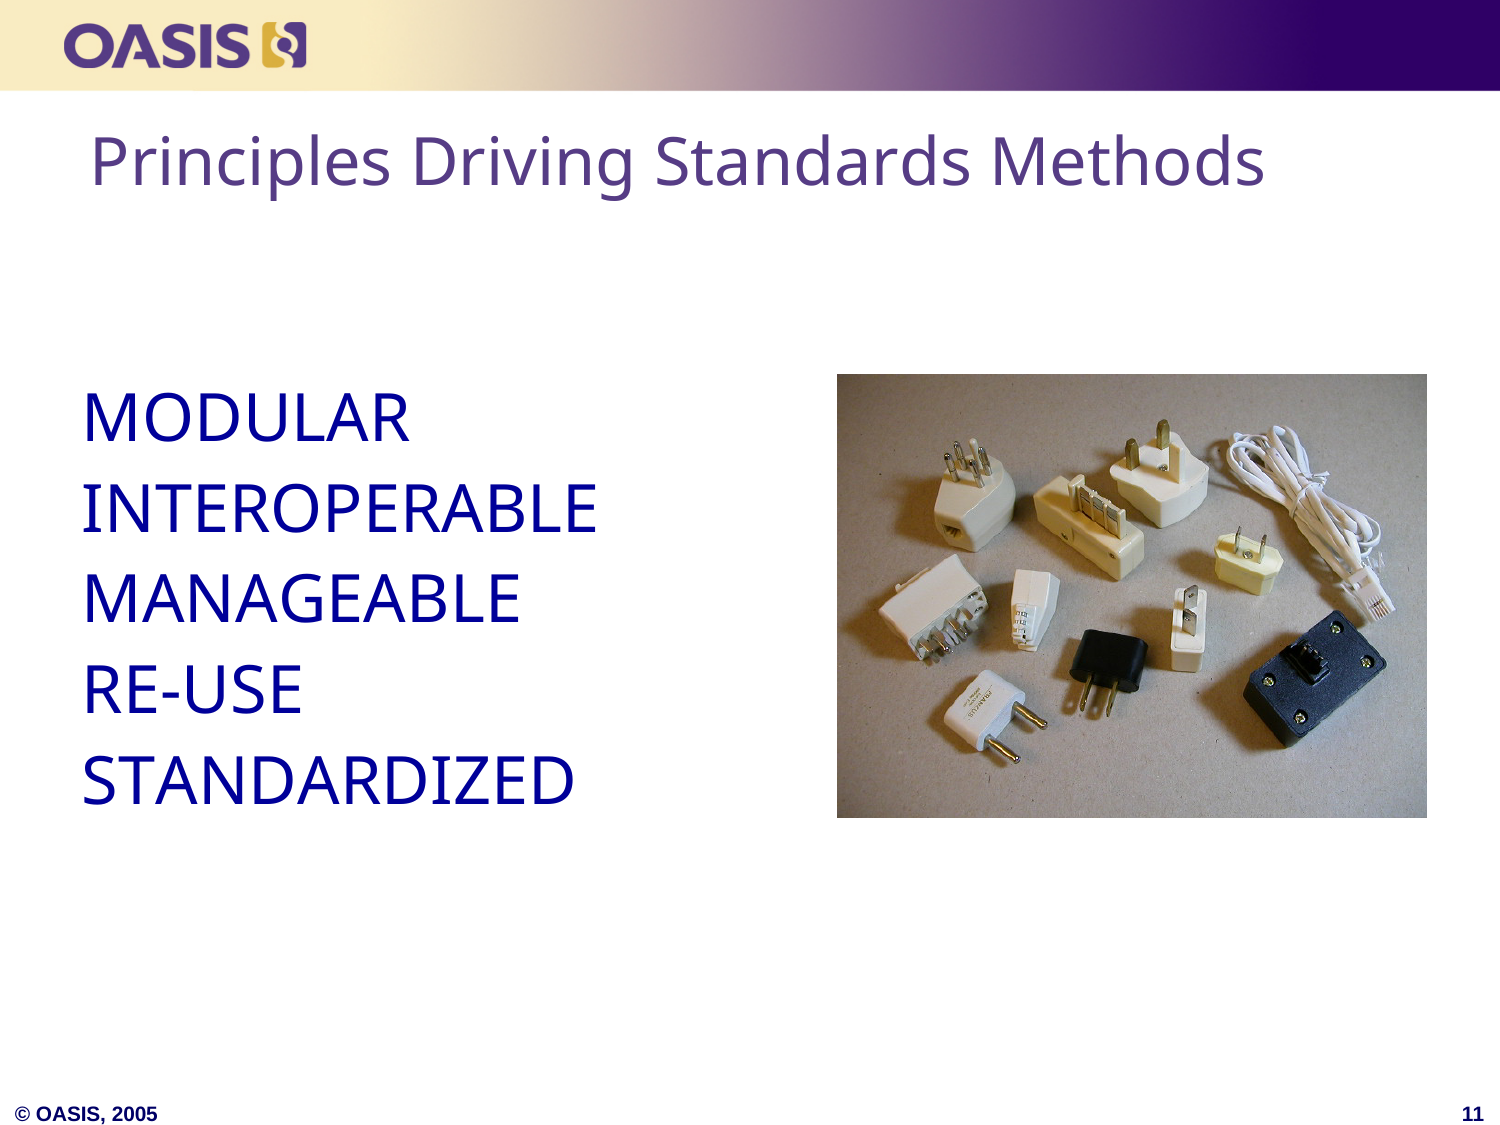

Principles Driving Standards Methods
# MODULAR
 INTEROPERABLE
 MANAGEABLE
 RE-USE
 STANDARDIZED
© OASIS, 2005
11